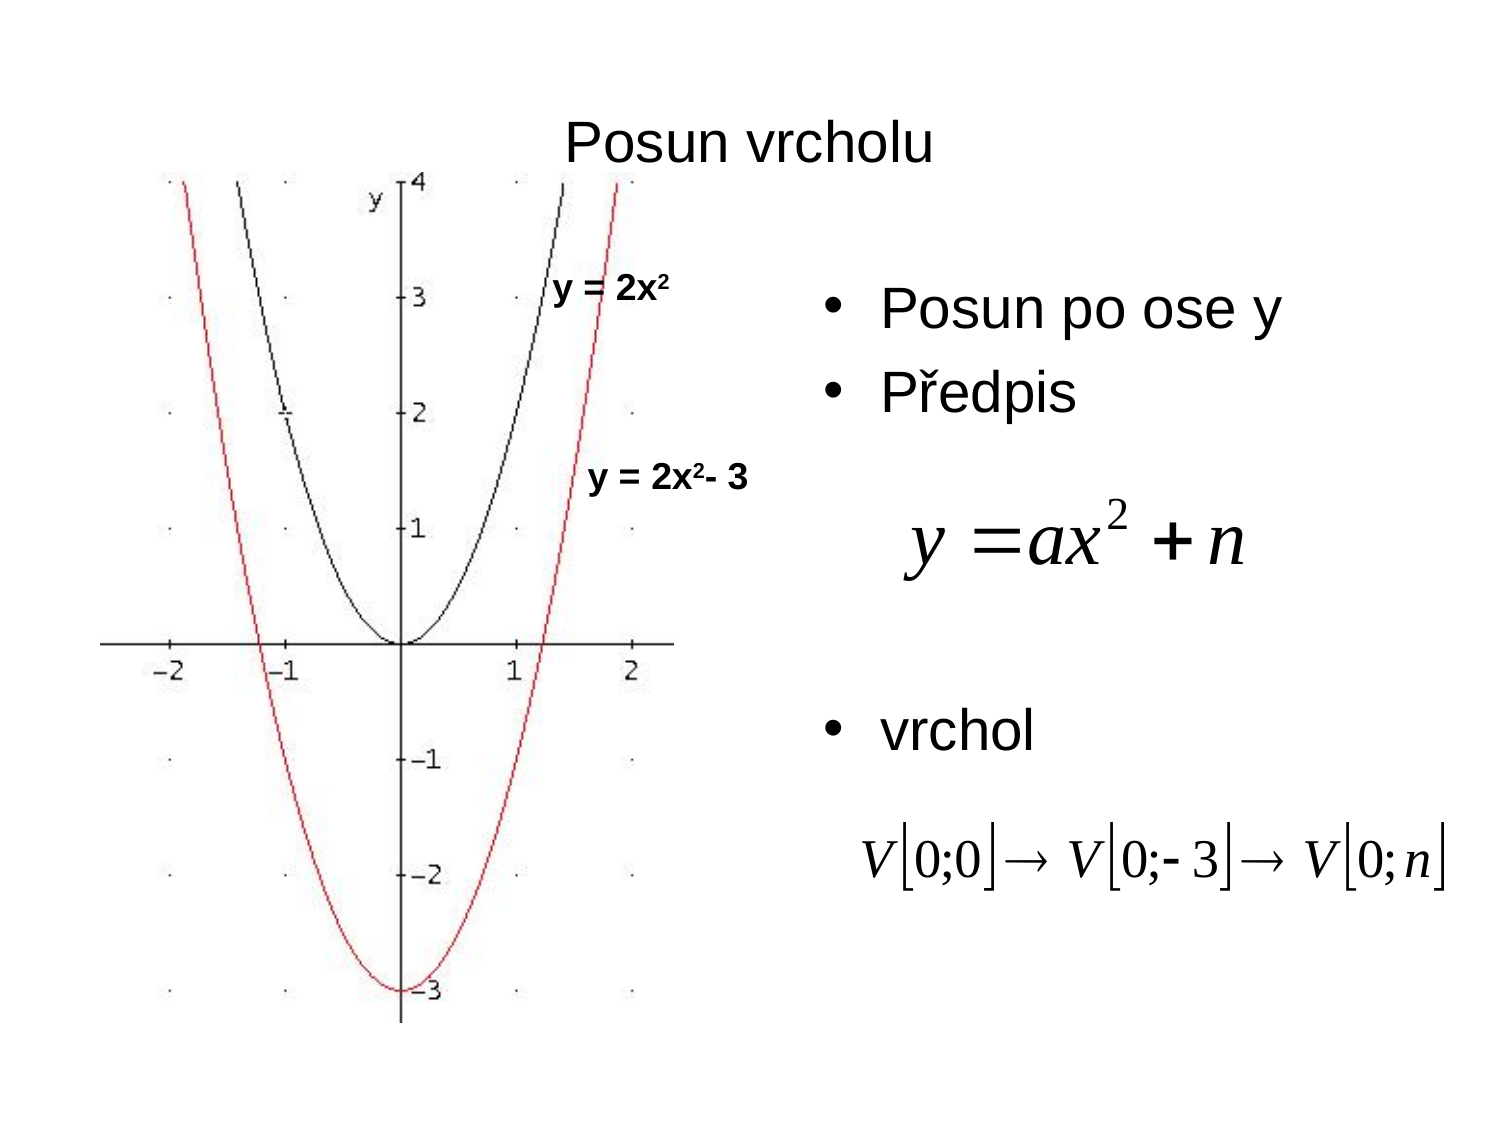

# Posun vrcholu
y = 2x2
Posun po ose y
Předpis
vrchol
y = 2x2- 3